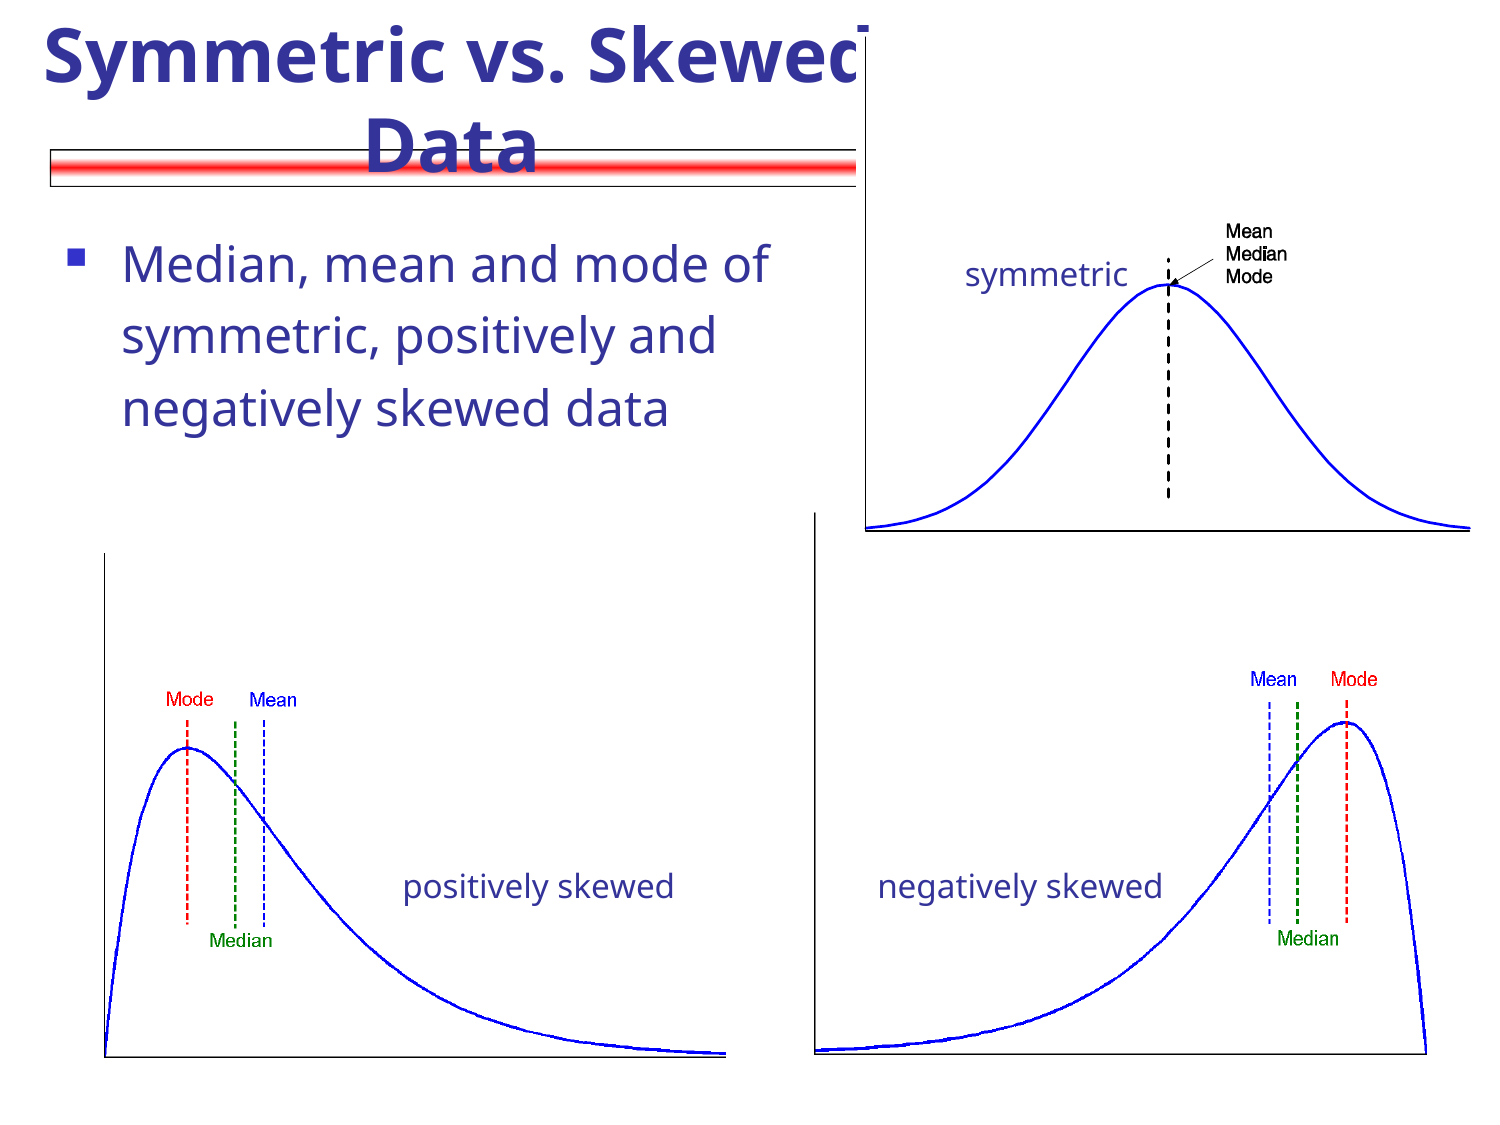

# Symmetric vs. Skewed Data
Median, mean and mode of symmetric, positively and negatively skewed data
symmetric
positively skewed
negatively skewed
Data Mining: Concepts and Techniques